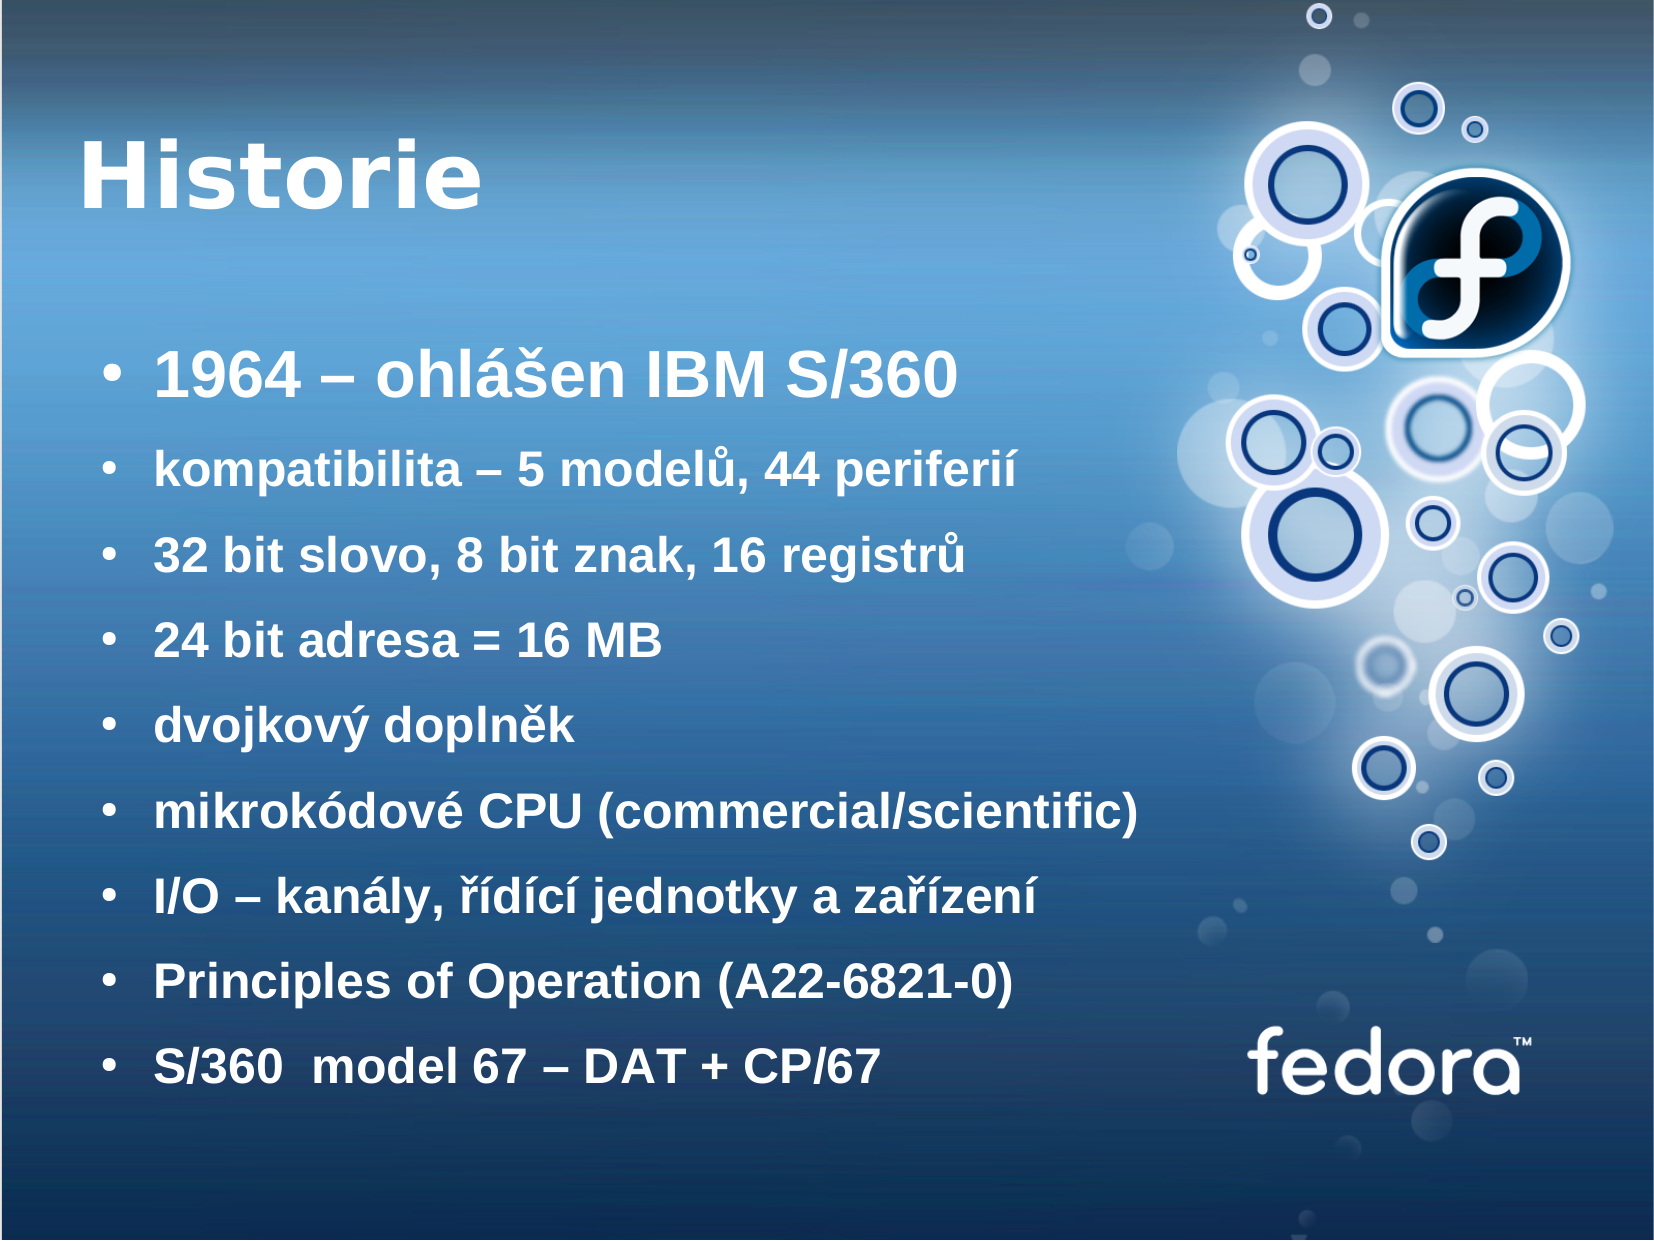

# Historie
1964 – ohlášen IBM S/360
kompatibilita – 5 modelů, 44 periferií
32 bit slovo, 8 bit znak, 16 registrů
24 bit adresa = 16 MB
dvojkový doplněk
mikrokódové CPU (commercial/scientific)
I/O – kanály, řídící jednotky a zařízení
Principles of Operation (A22-6821-0)
S/360 model 67 – DAT + CP/67